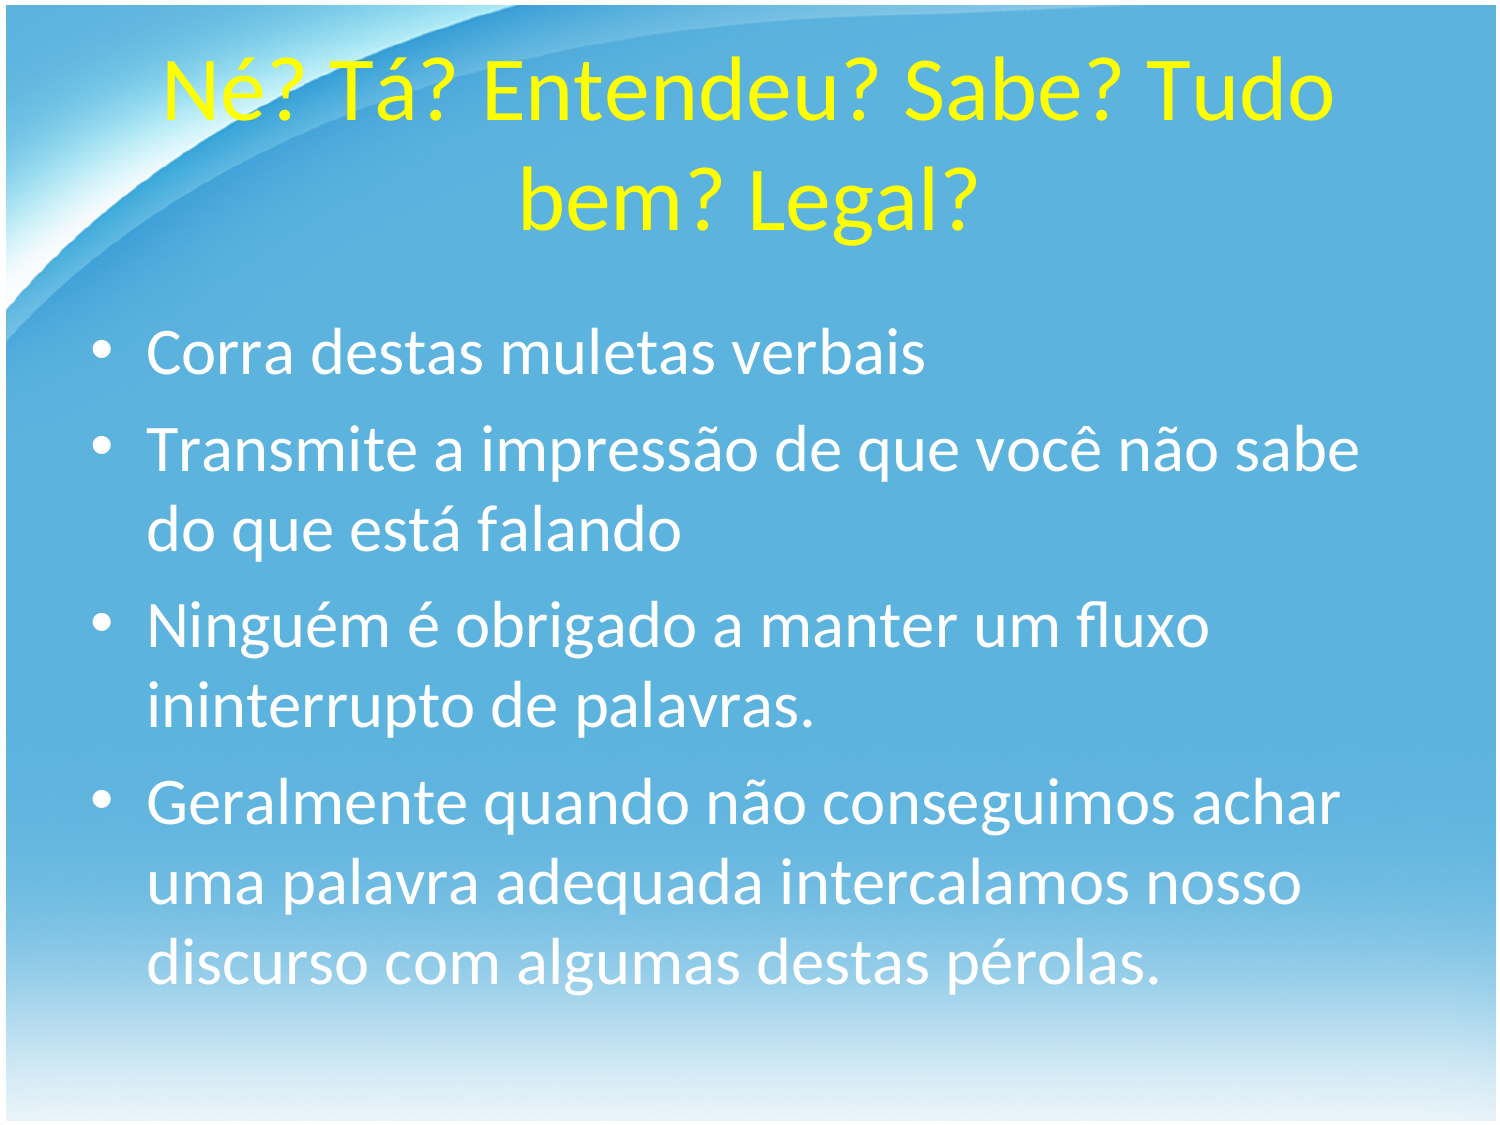

# Né? Tá? Entendeu? Sabe? Tudo
bem? Legal?
Corra destas muletas verbais
Transmite a impressão de que você não sabe do que está falando
Ninguém é obrigado a manter um fluxo ininterrupto de palavras.
Geralmente quando não conseguimos achar uma palavra adequada intercalamos nosso discurso com algumas destas pérolas.